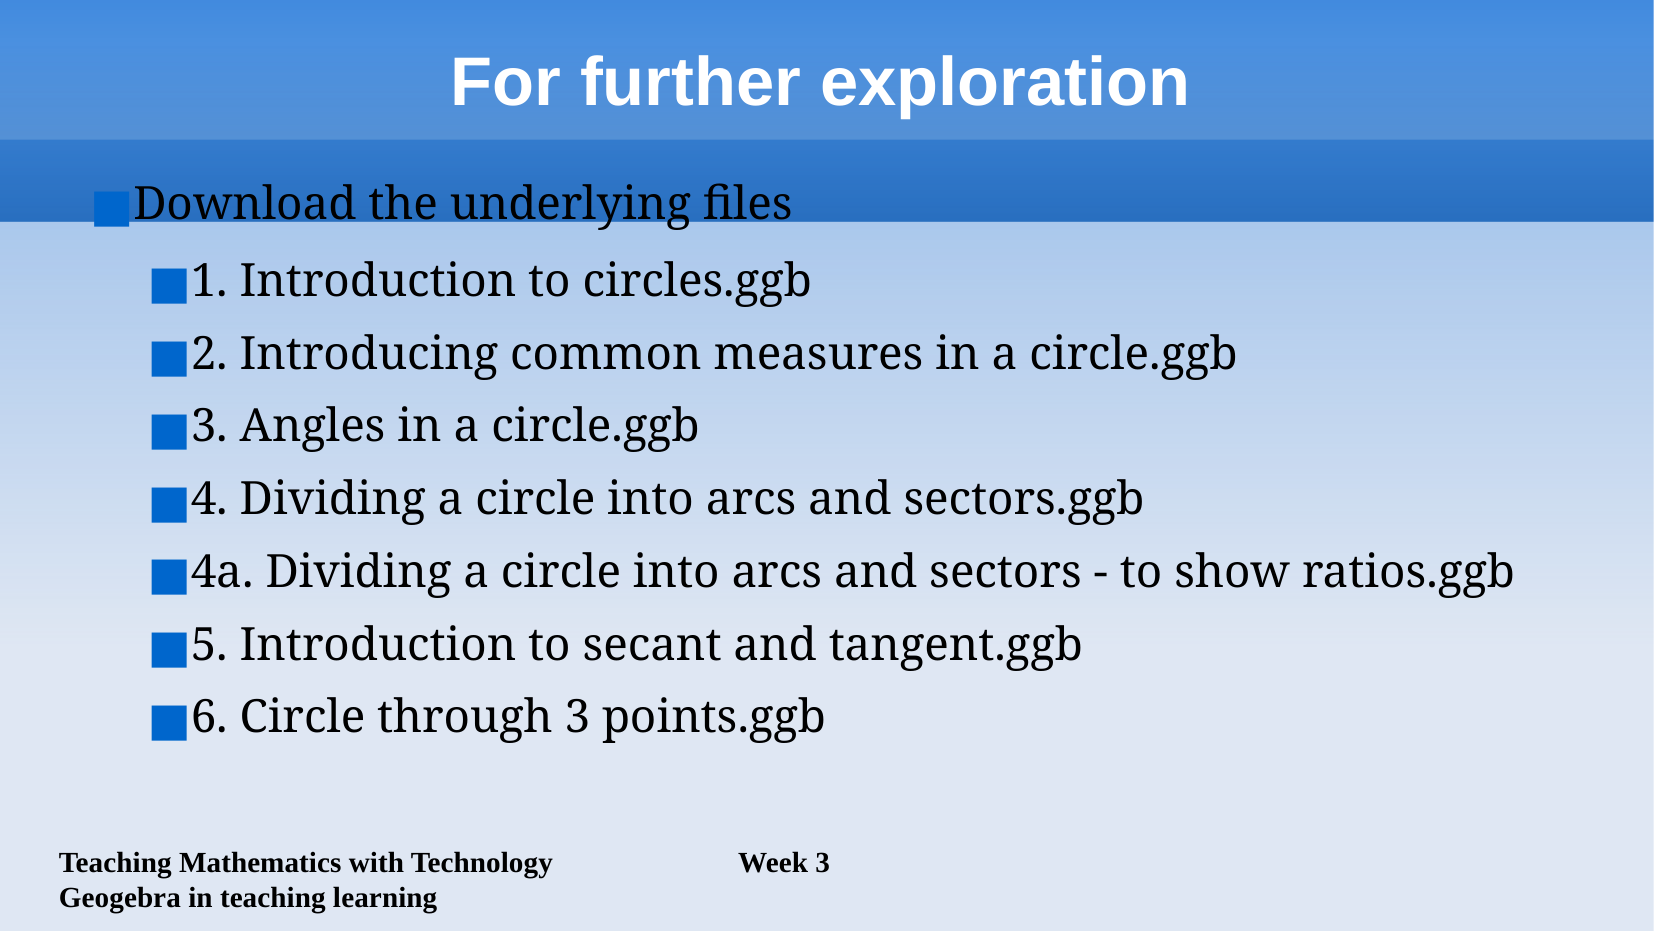

For further exploration
Download the underlying files
1. Introduction to circles.ggb
2. Introducing common measures in a circle.ggb
3. Angles in a circle.ggb
4. Dividing a circle into arcs and sectors.ggb
4a. Dividing a circle into arcs and sectors - to show ratios.ggb
5. Introduction to secant and tangent.ggb
6. Circle through 3 points.ggb